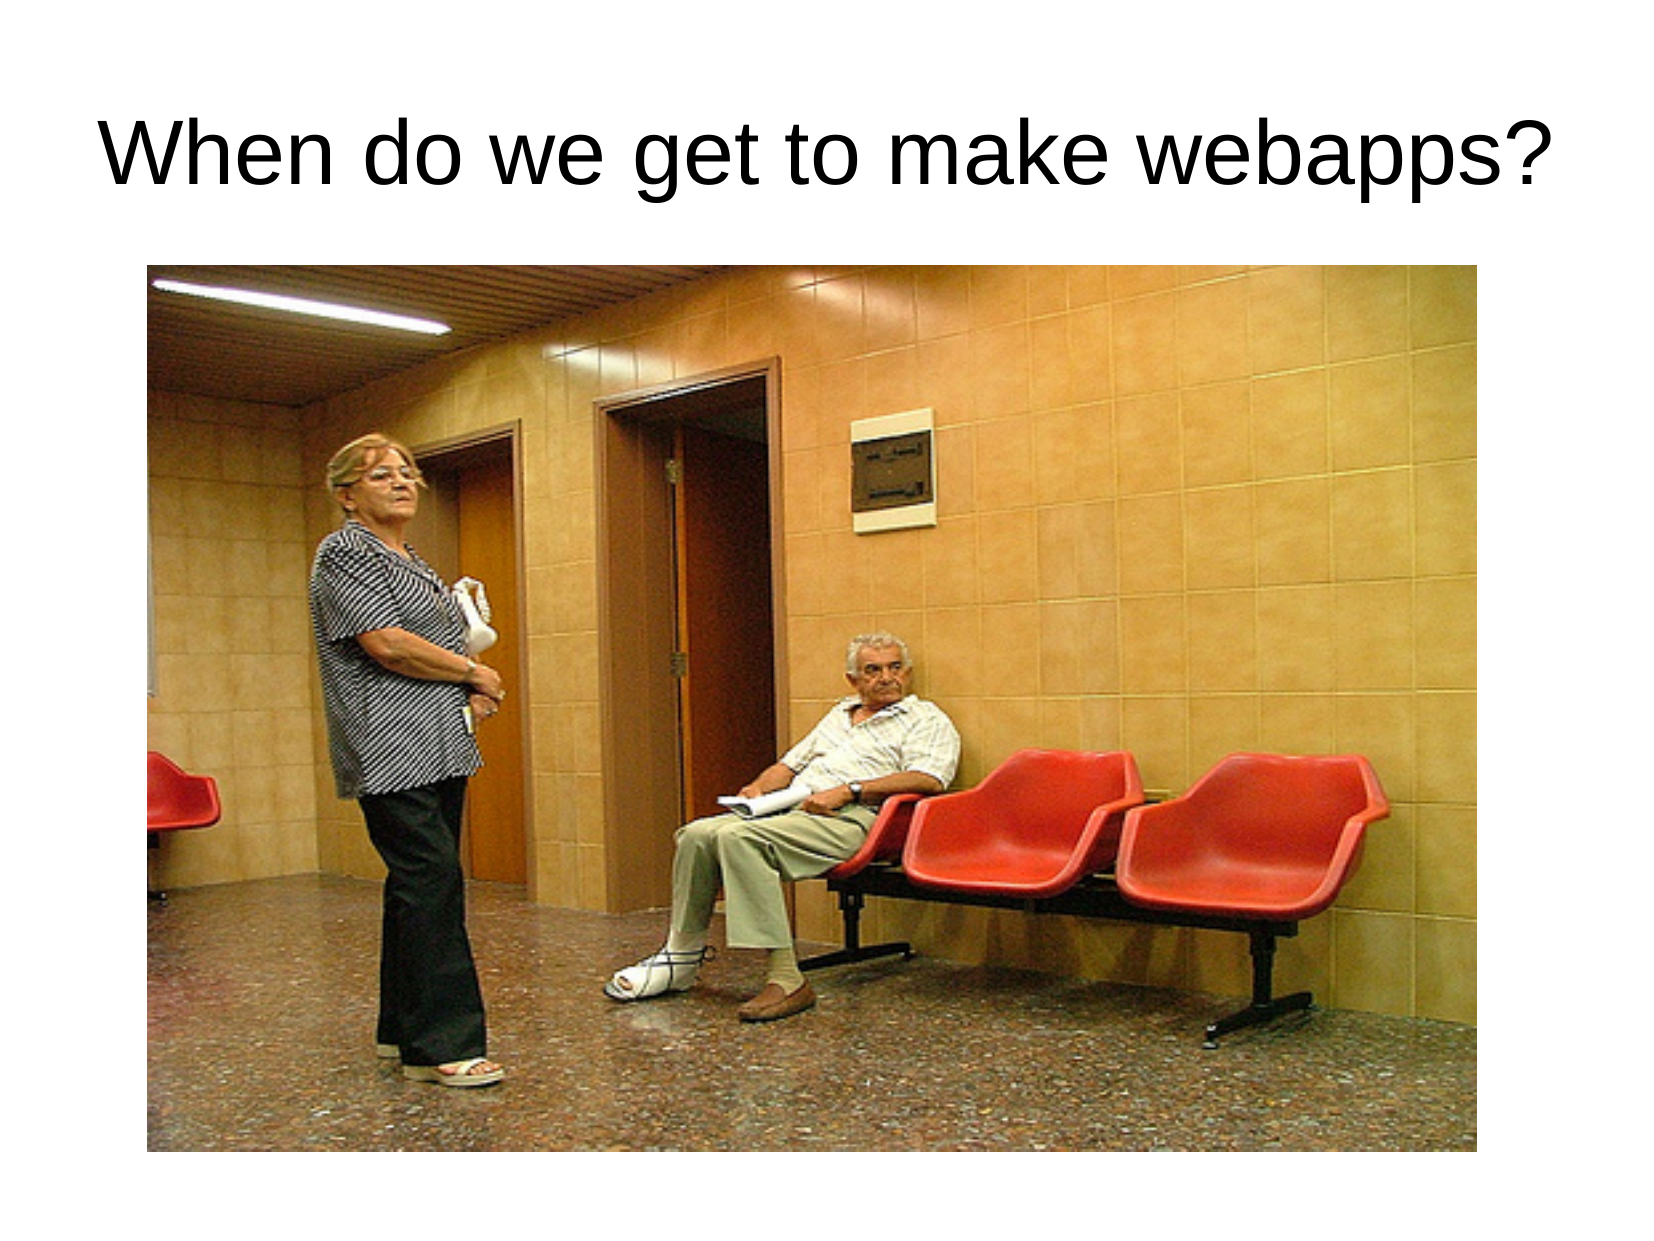

# When do we get to make webapps?